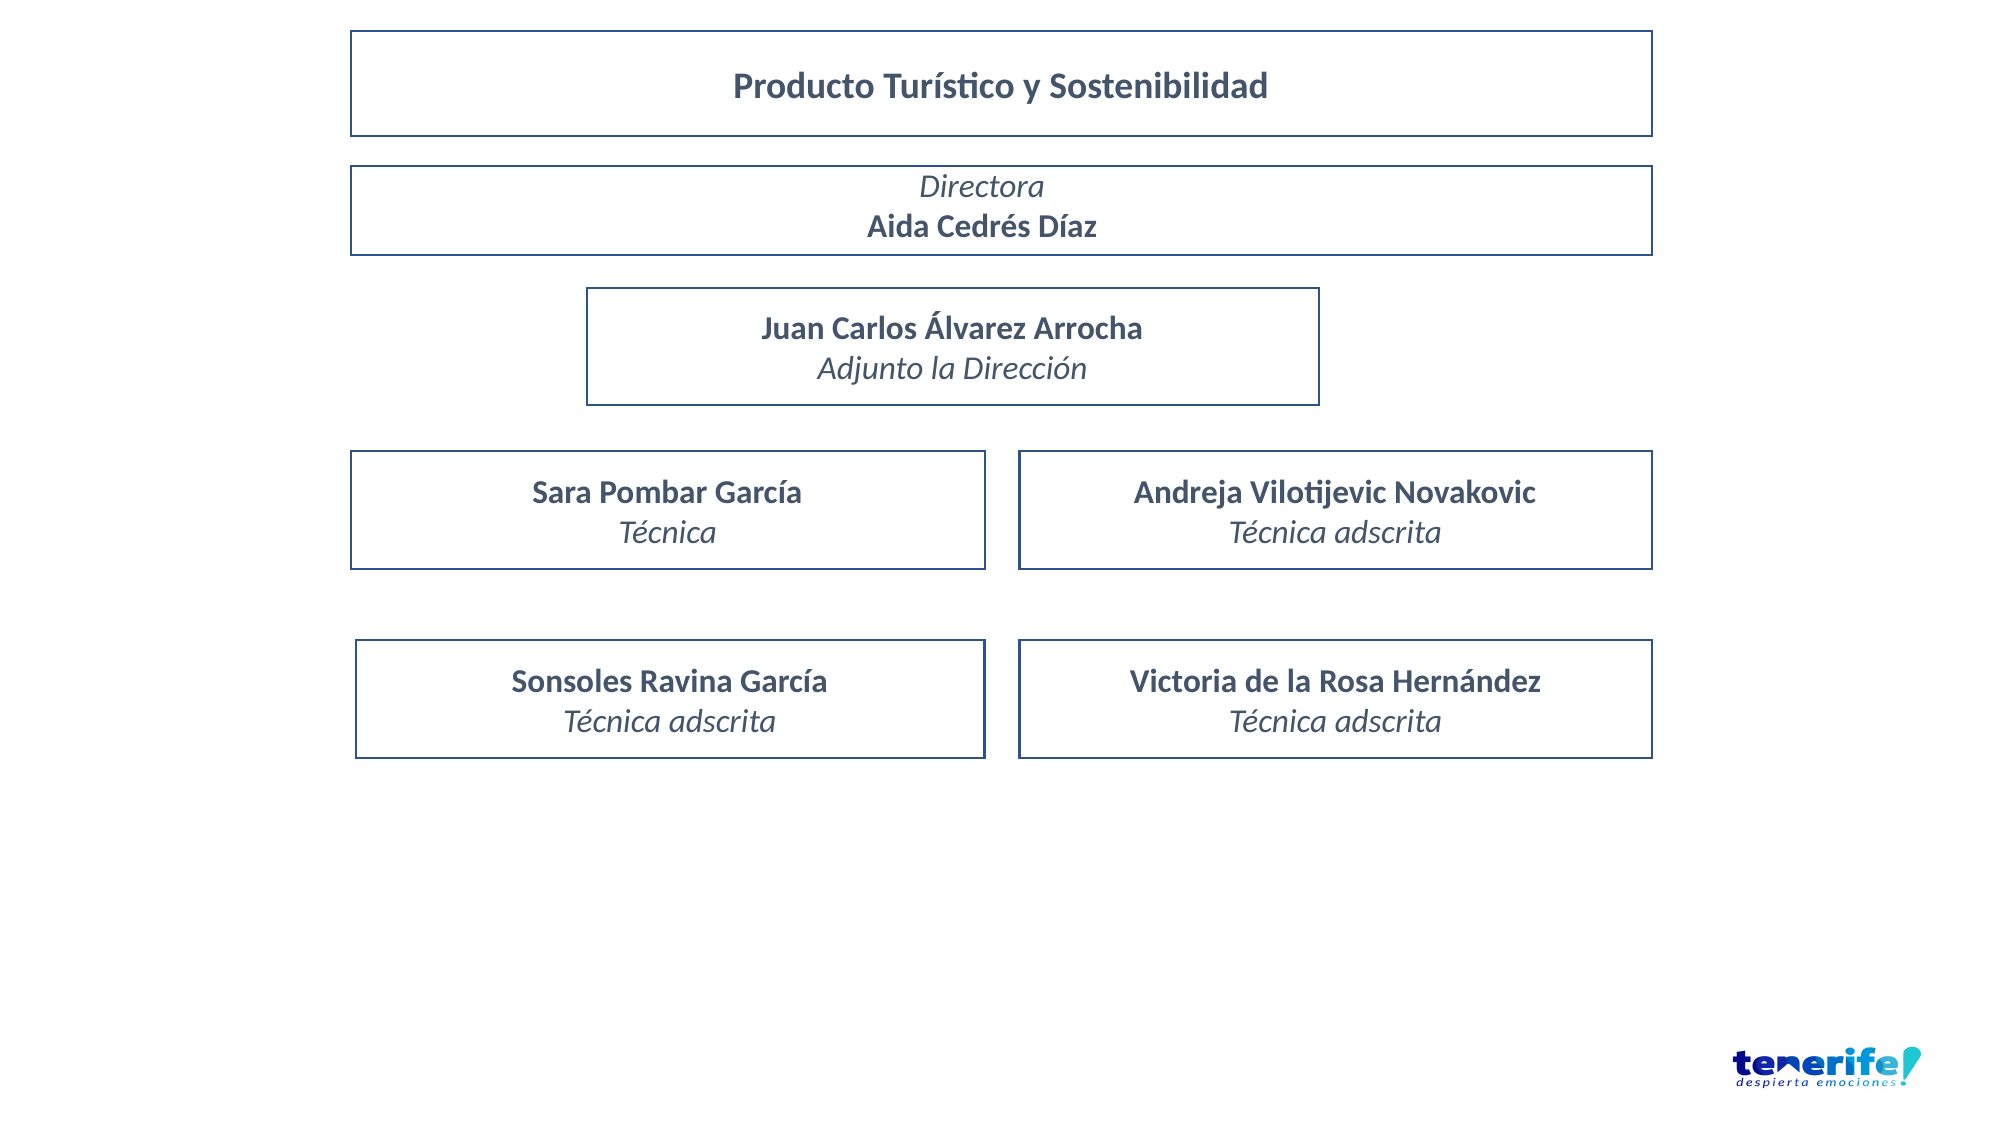

Producto Turístico y Sostenibilidad
Directora
Aida Cedrés Díaz
Juan Carlos Álvarez Arrocha
Adjunto la Dirección
Sara Pombar García
Técnica
Andreja Vilotijevic Novakovic
Técnica adscrita
Sonsoles Ravina García
Técnica adscrita
Victoria de la Rosa Hernández
Técnica adscrita